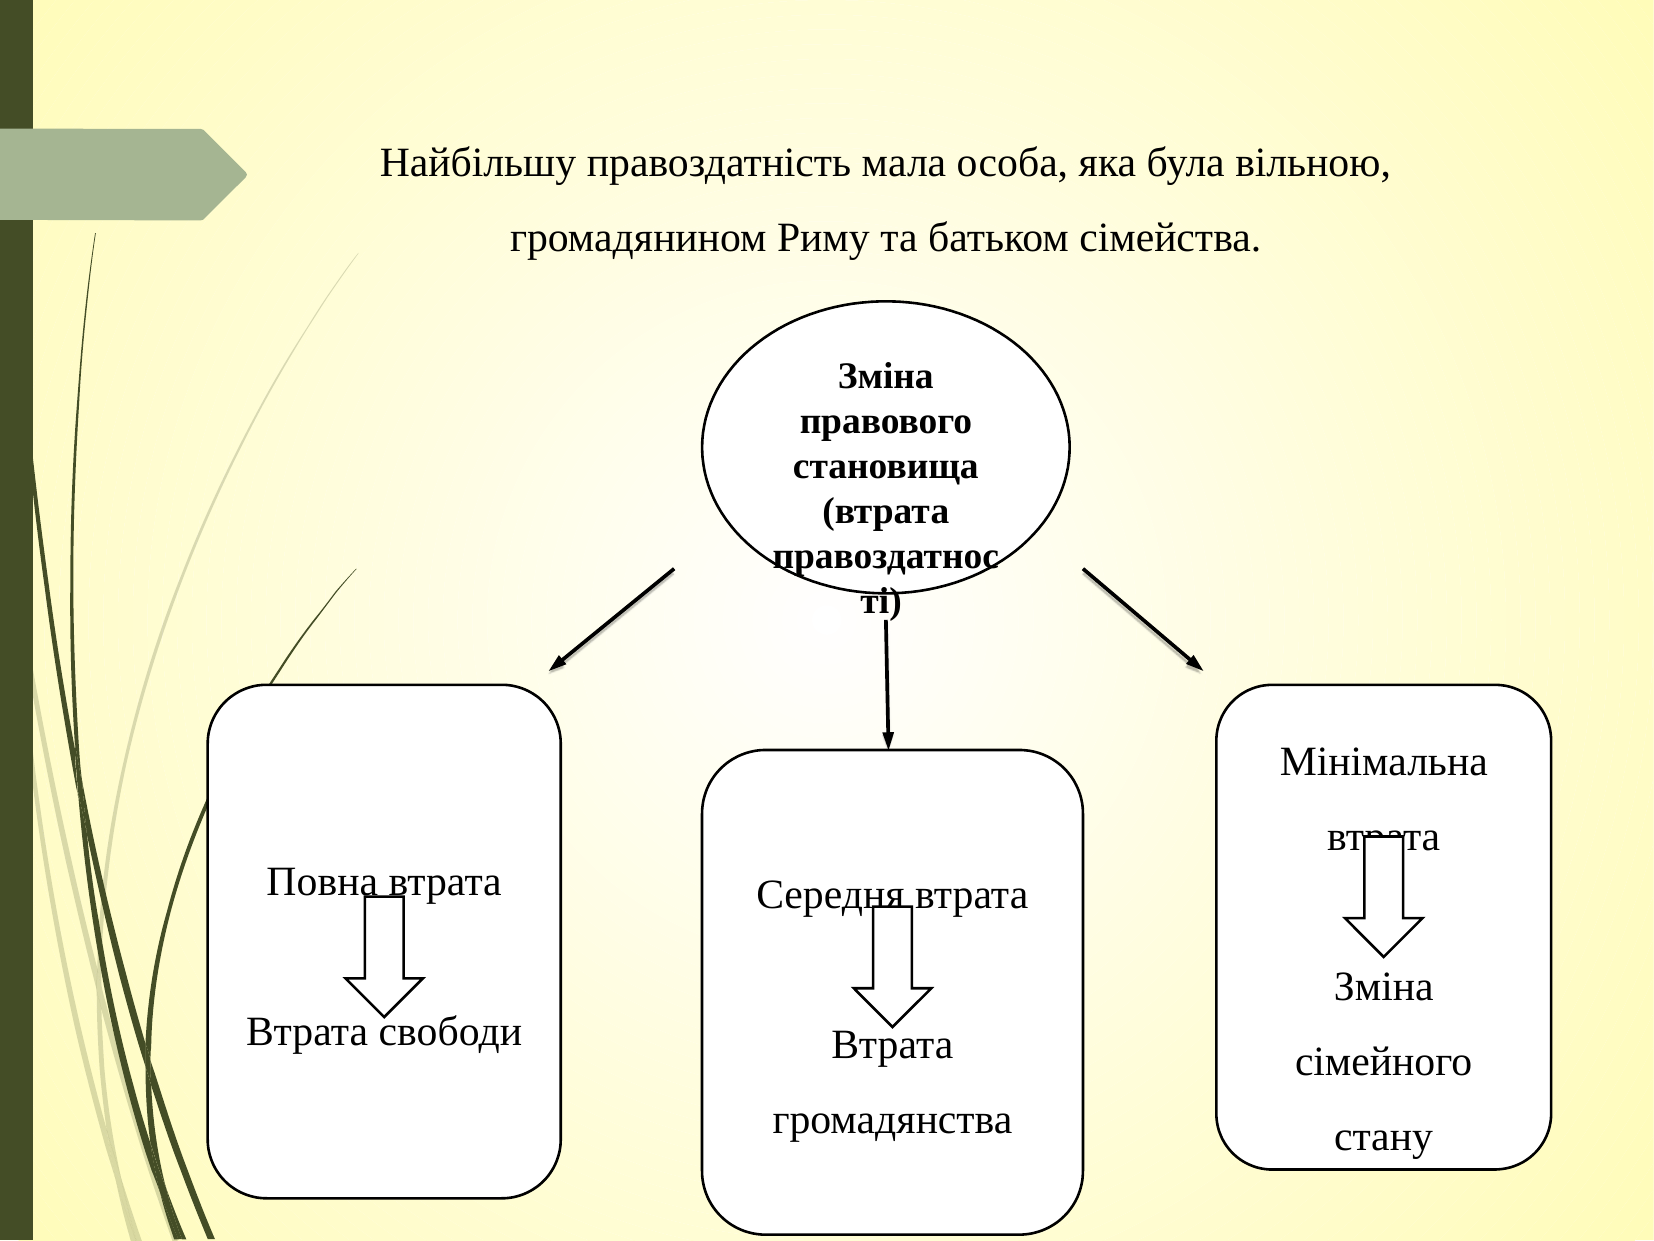

Найбільшу правоздатність мала особа, яка була вільною, громадянином Риму та батьком сімейства.
Зміна правового становища (втрата правоздатності)
Повна втрата
Втрата свободи
Мінімальна втрата
Зміна сімейного стану
Середня втрата
Втрата громадянства